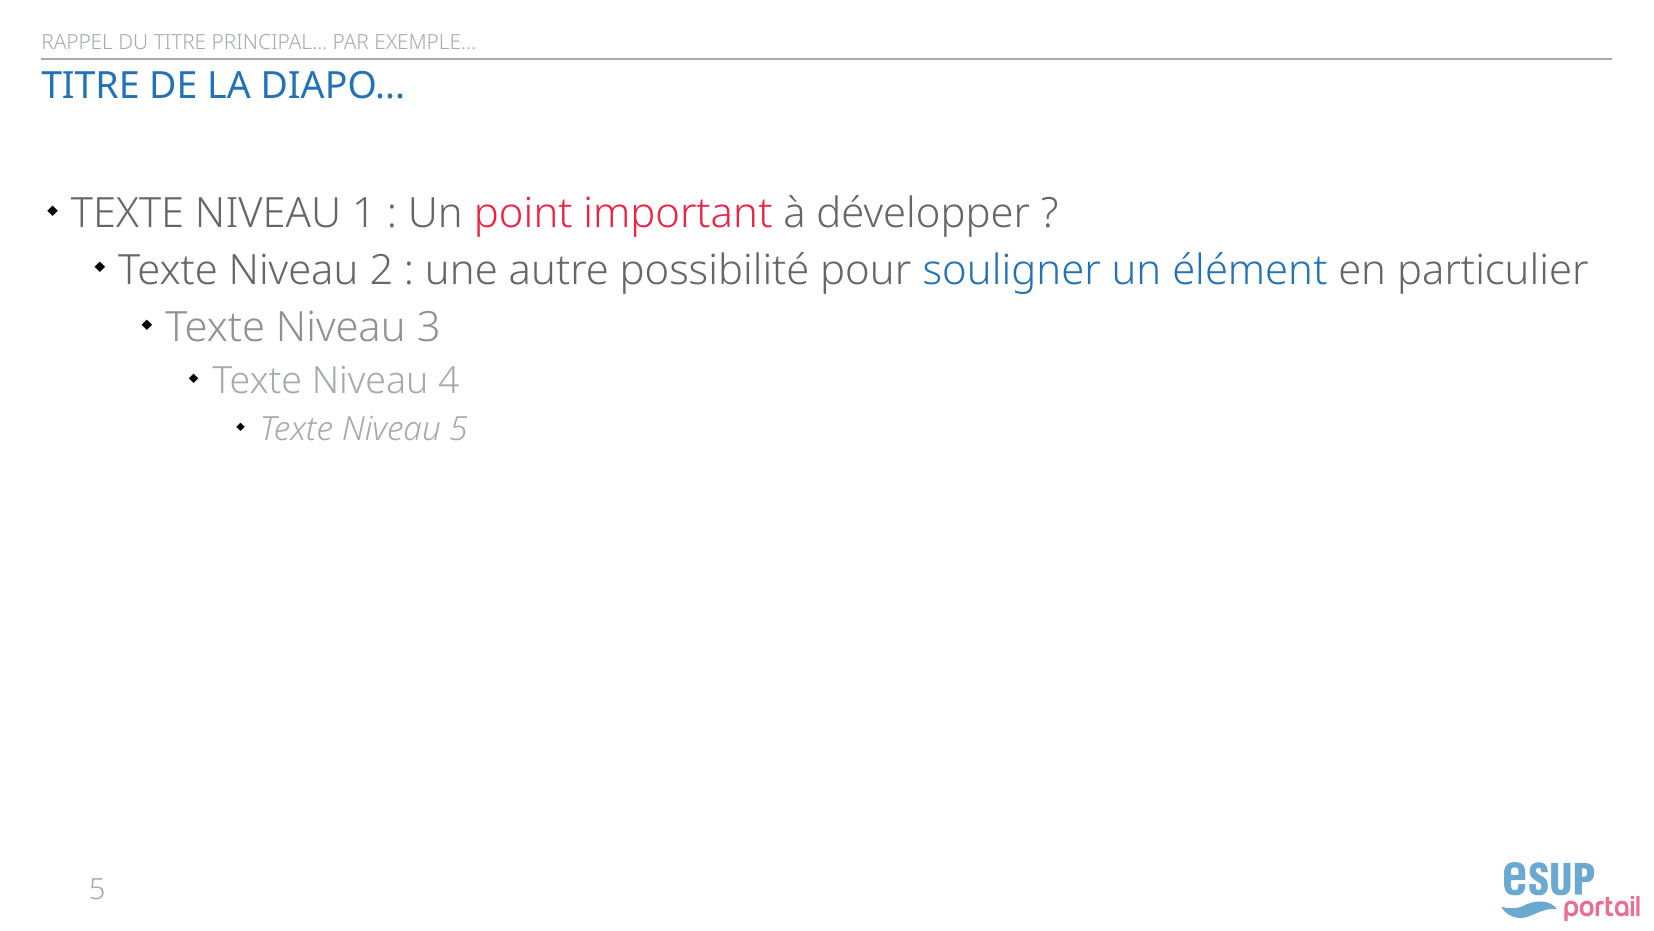

RAPPEL DU TITRE PRINCIPAL... PAR EXEMPLE...
TITRE DE LA DIAPO...
TEXTE NIVEAU 1 : Un point important à développer ?
Texte Niveau 2 : une autre possibilité pour souligner un élément en particulier
Texte Niveau 3
Texte Niveau 4
Texte Niveau 5